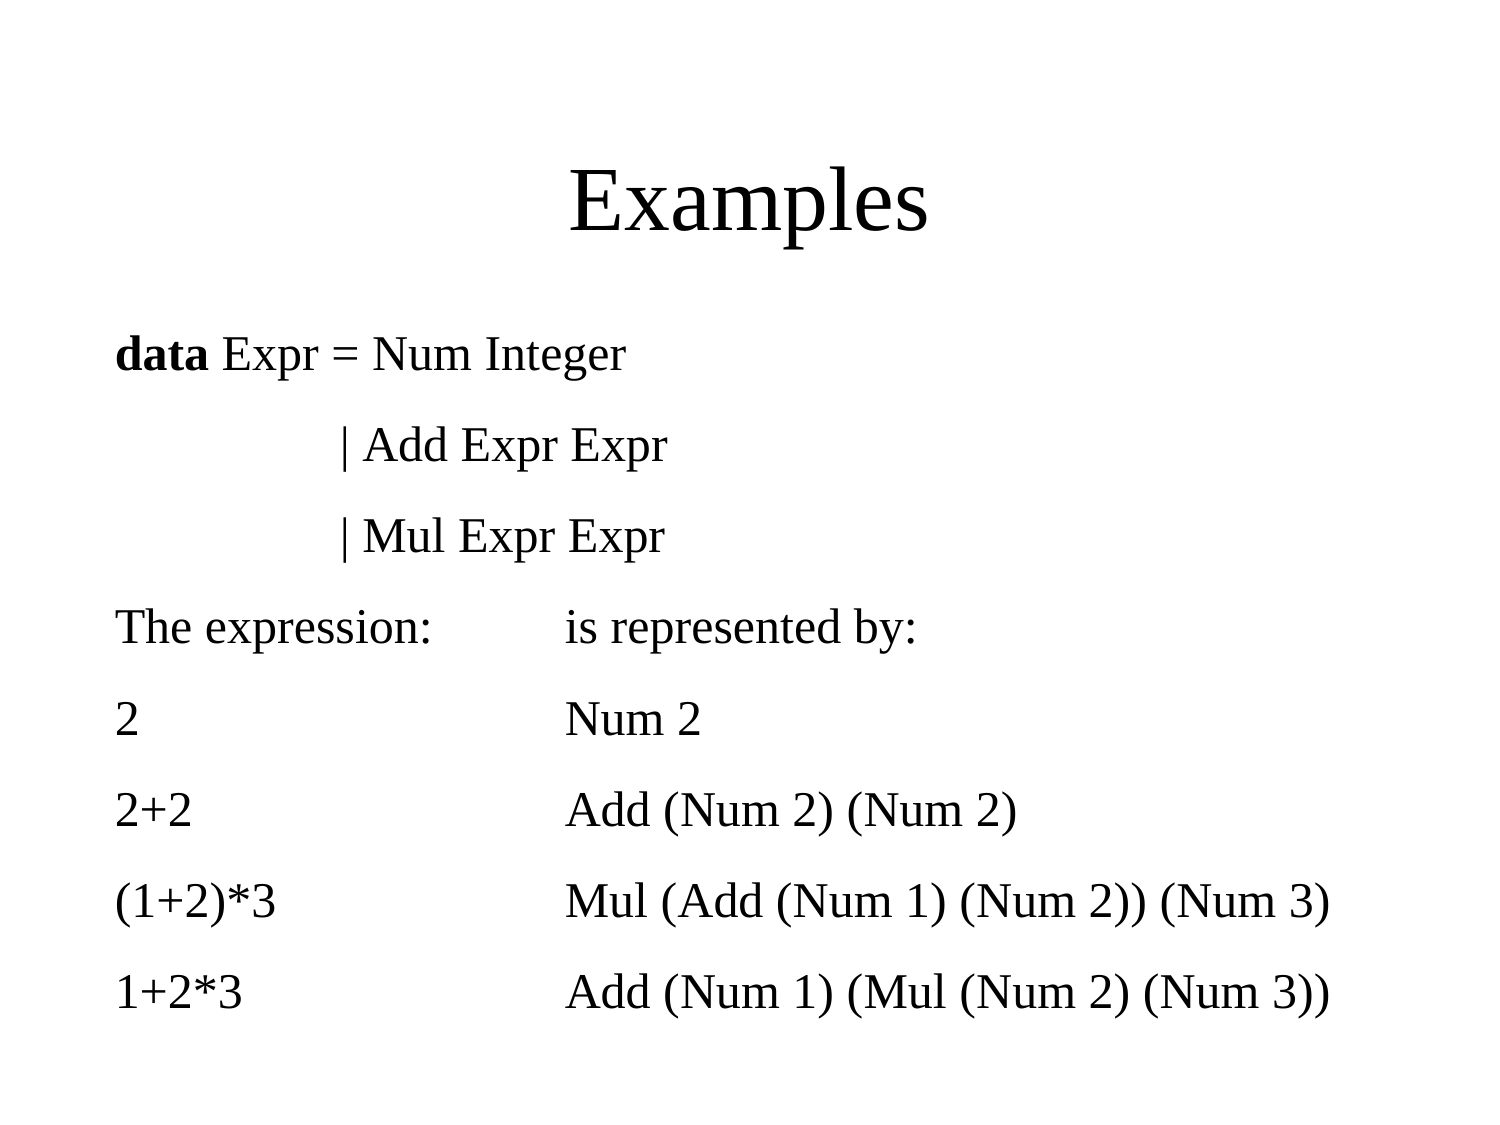

# Examples
data Expr = Num Integer
	 | Add Expr Expr
 | Mul Expr Expr
The expression:	is represented by:
2			Num 2
2+2			Add (Num 2) (Num 2)
(1+2)*3		Mul (Add (Num 1) (Num 2)) (Num 3)
1+2*3			Add (Num 1) (Mul (Num 2) (Num 3))